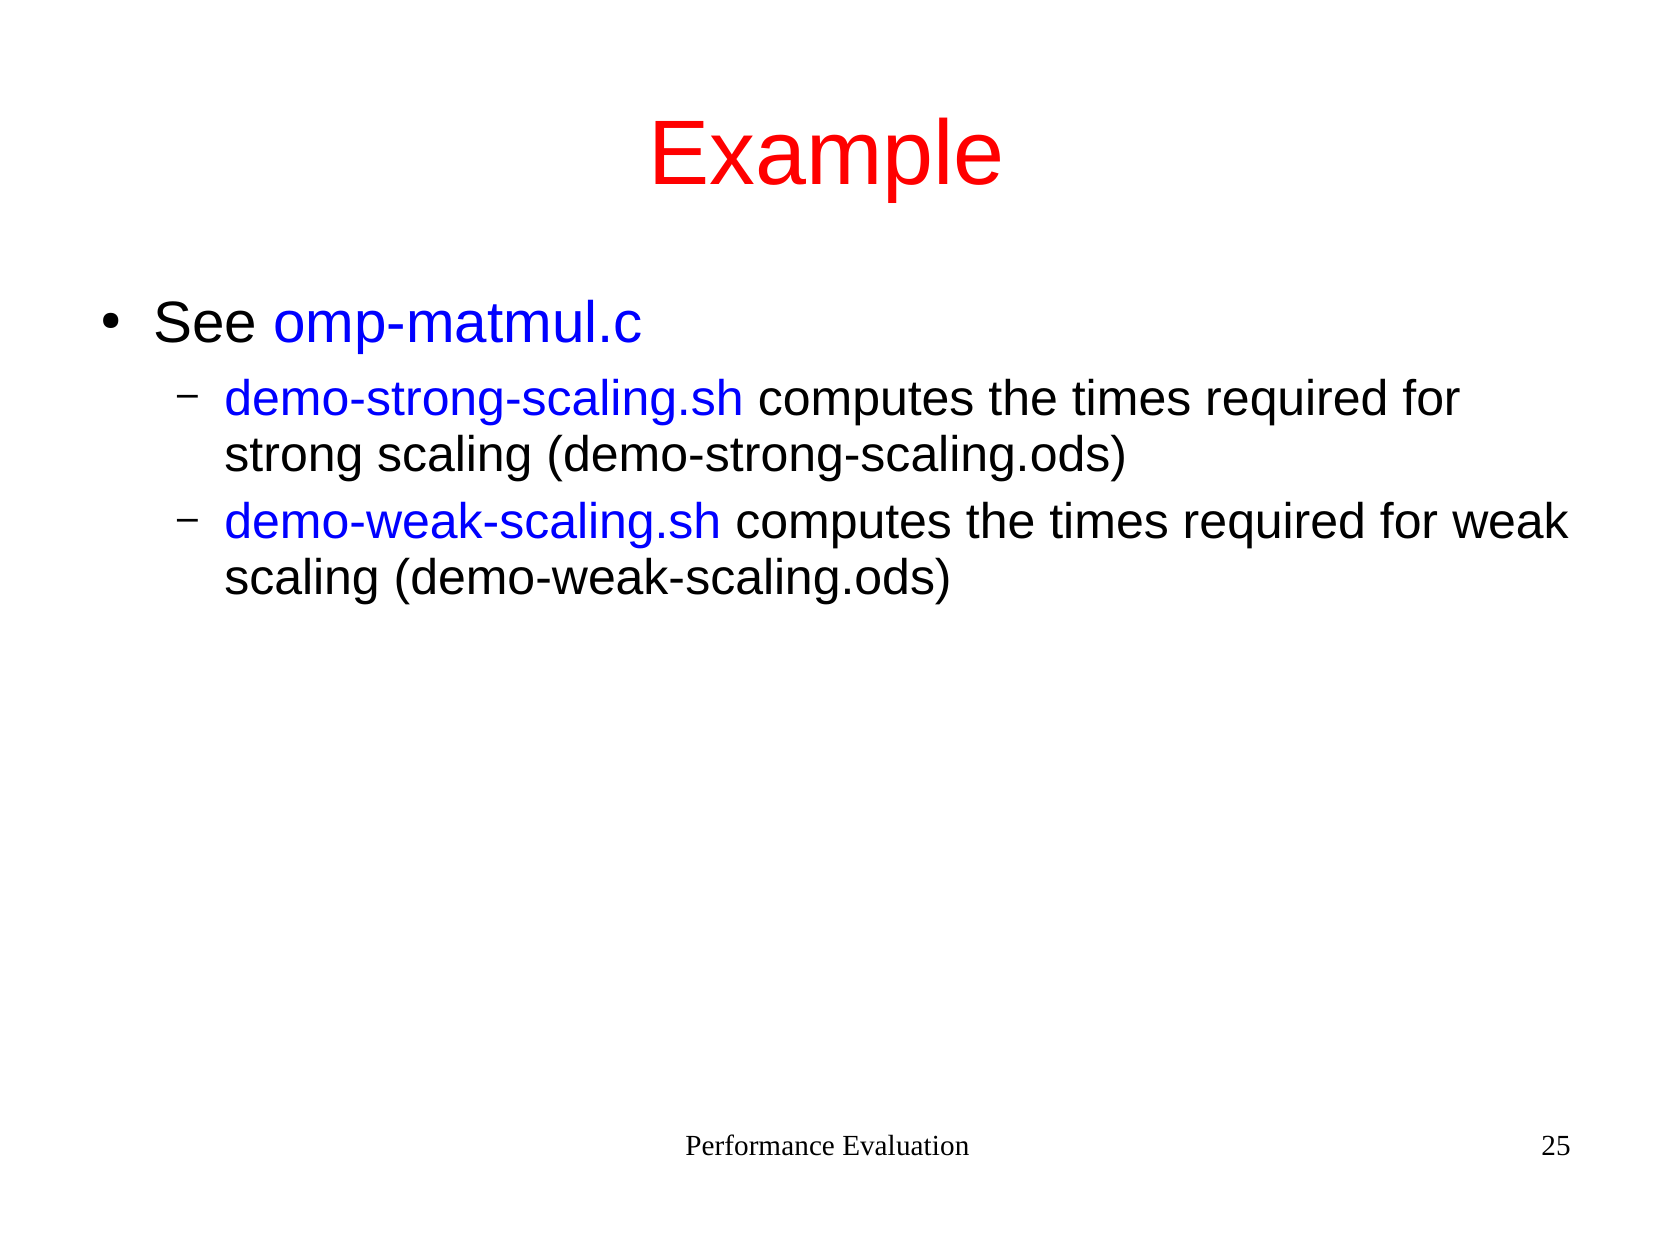

# Example
See omp-matmul.c
demo-strong-scaling.sh computes the times required for strong scaling (demo-strong-scaling.ods)
demo-weak-scaling.sh computes the times required for weak scaling (demo-weak-scaling.ods)
Performance Evaluation
25